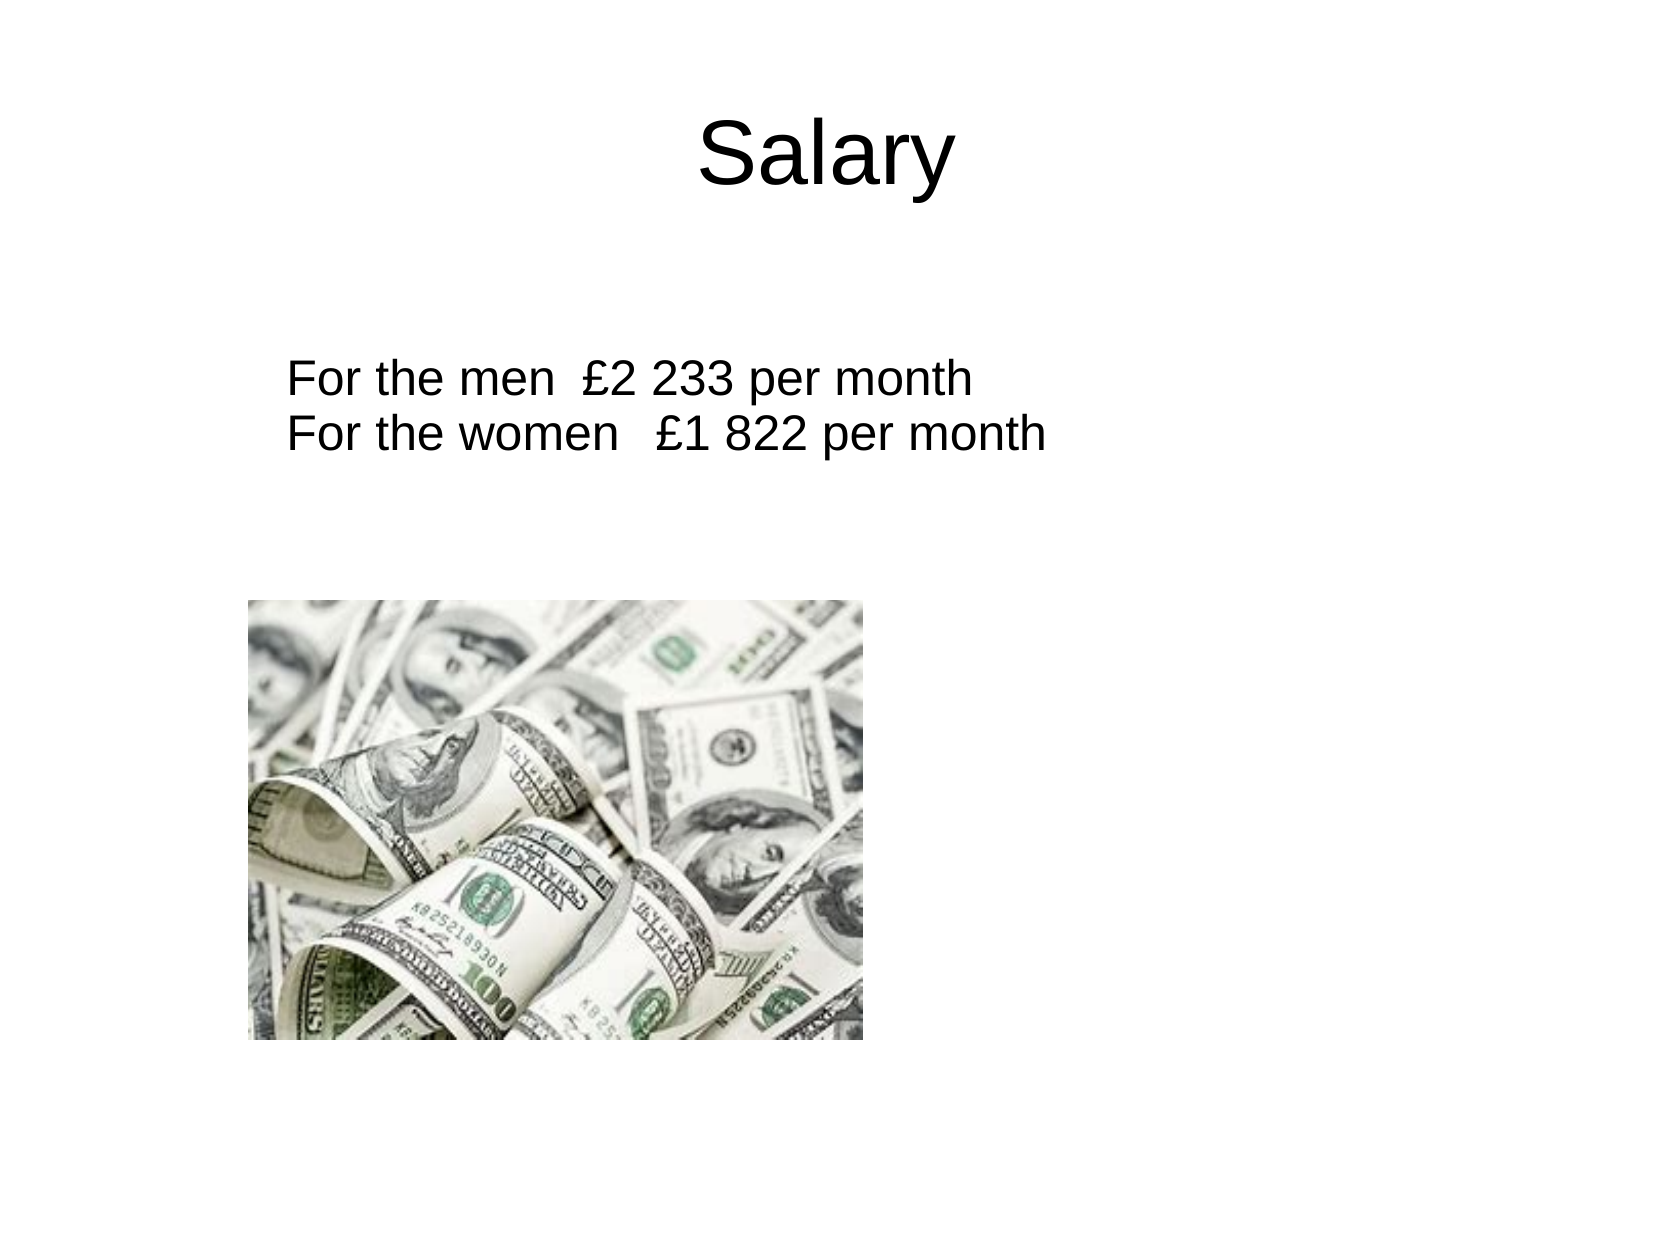

# Salary
For the men 	£2 233 per month
For the women 	£1 822 per month